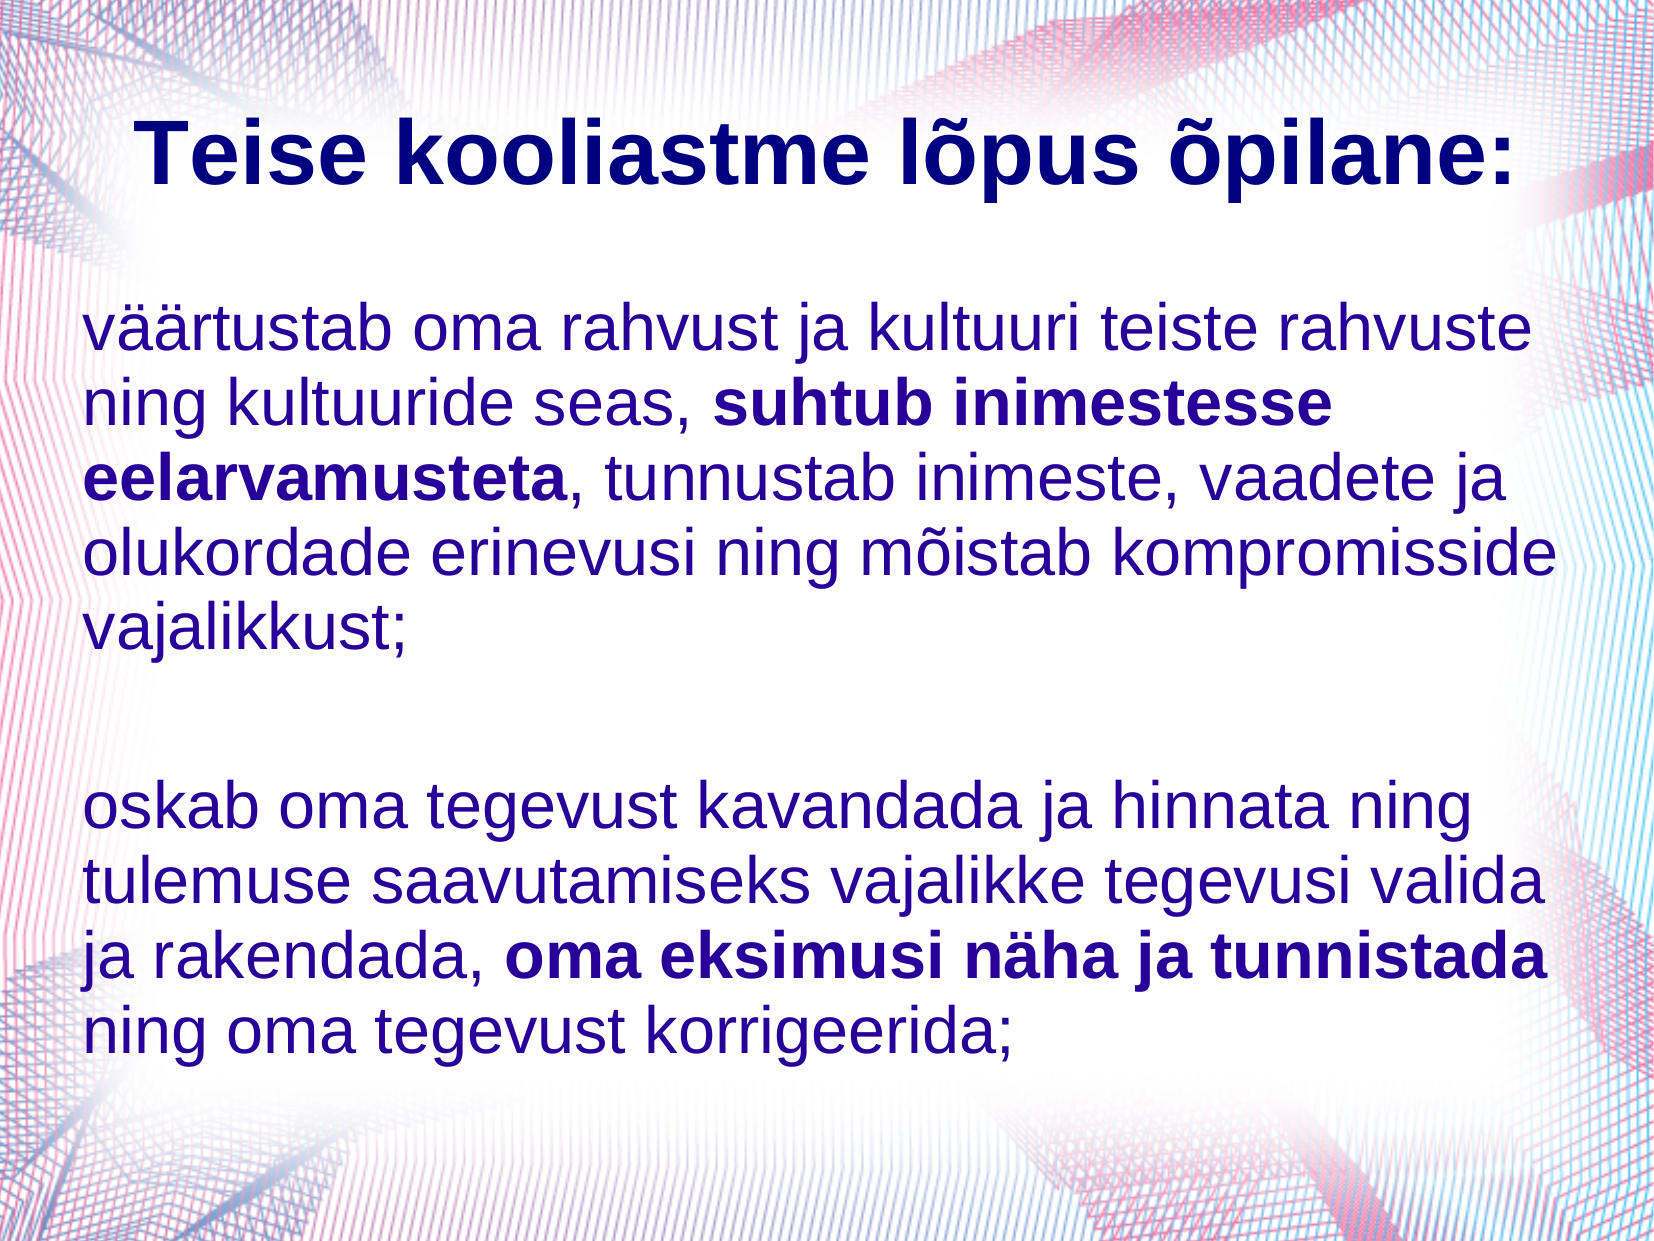

# Teise kooliastme lõpus õpilane:
väärtustab oma rahvust ja kultuuri teiste rahvuste ning kultuuride seas, suhtub inimestesse eelarvamusteta, tunnustab inimeste, vaadete ja olukordade erinevusi ning mõistab kompromisside vajalikkust;
oskab oma tegevust kavandada ja hinnata ning tulemuse saavutamiseks vajalikke tegevusi valida ja rakendada, oma eksimusi näha ja tunnistada ning oma tegevust korrigeerida;